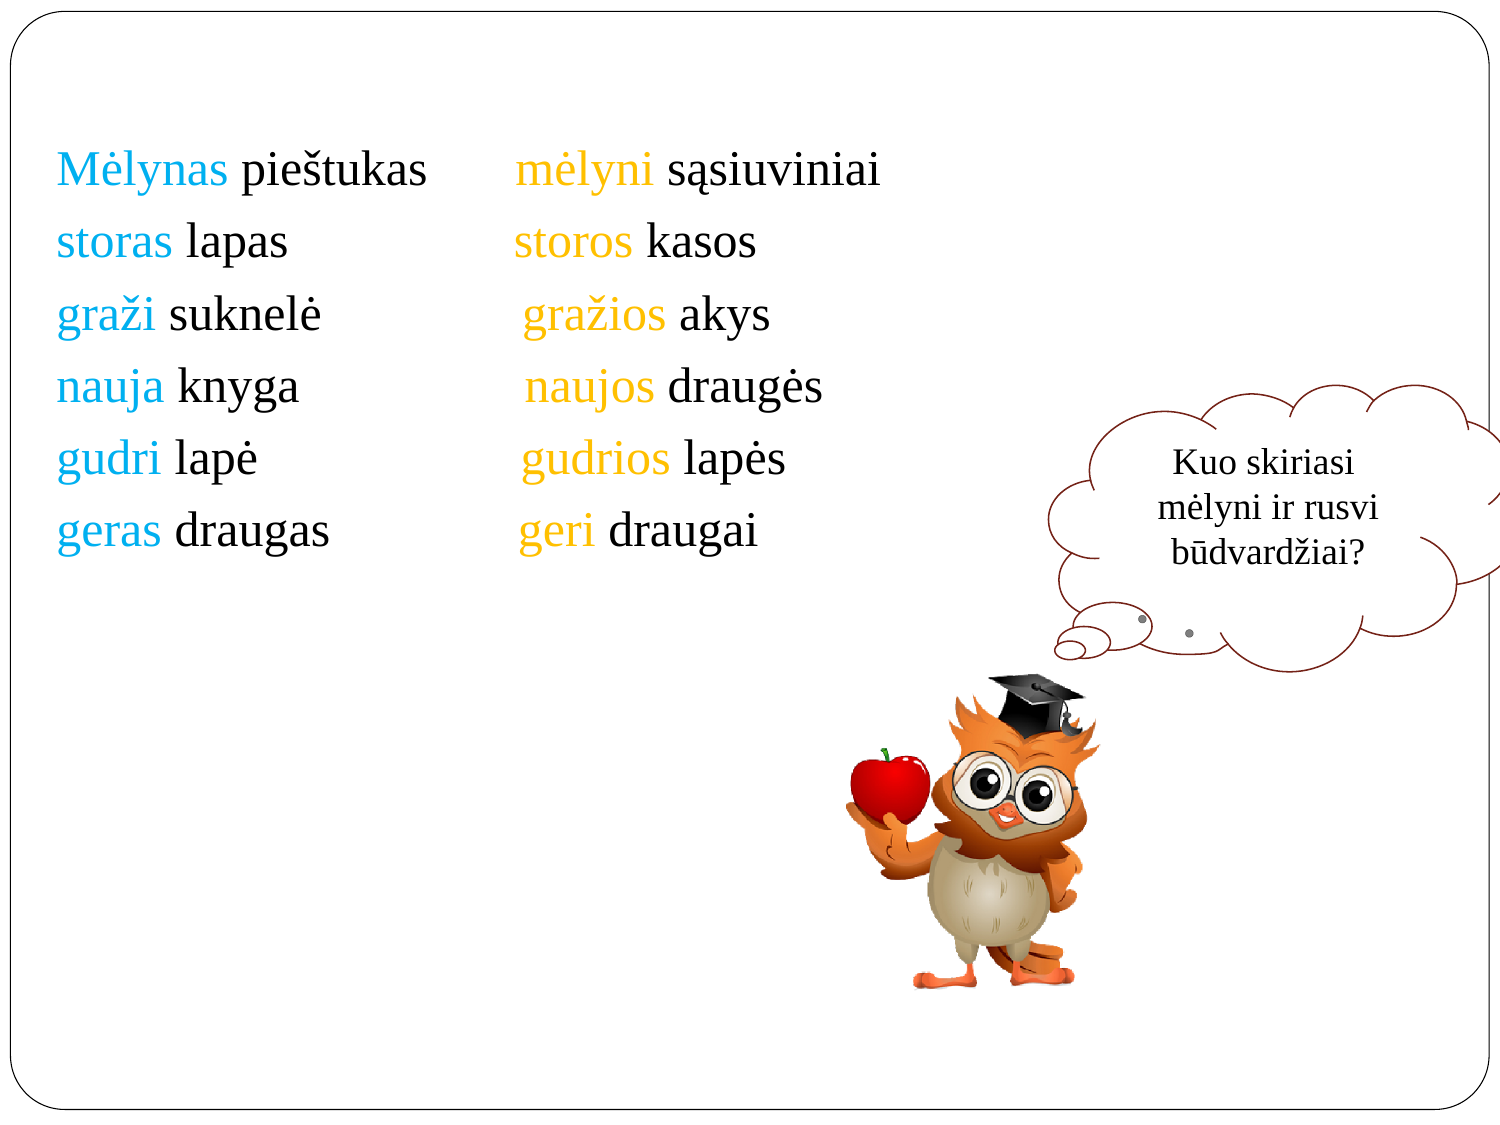

# Mėlynas pieštukas mėlyni sąsiuviniai
storas lapas storos kasos
graži suknelė gražios akys
nauja knyga naujos draugės
gudri lapė gudrios lapės
geras draugas geri draugai
Kuo skiriasi mėlyni ir rusvi būdvardžiai?